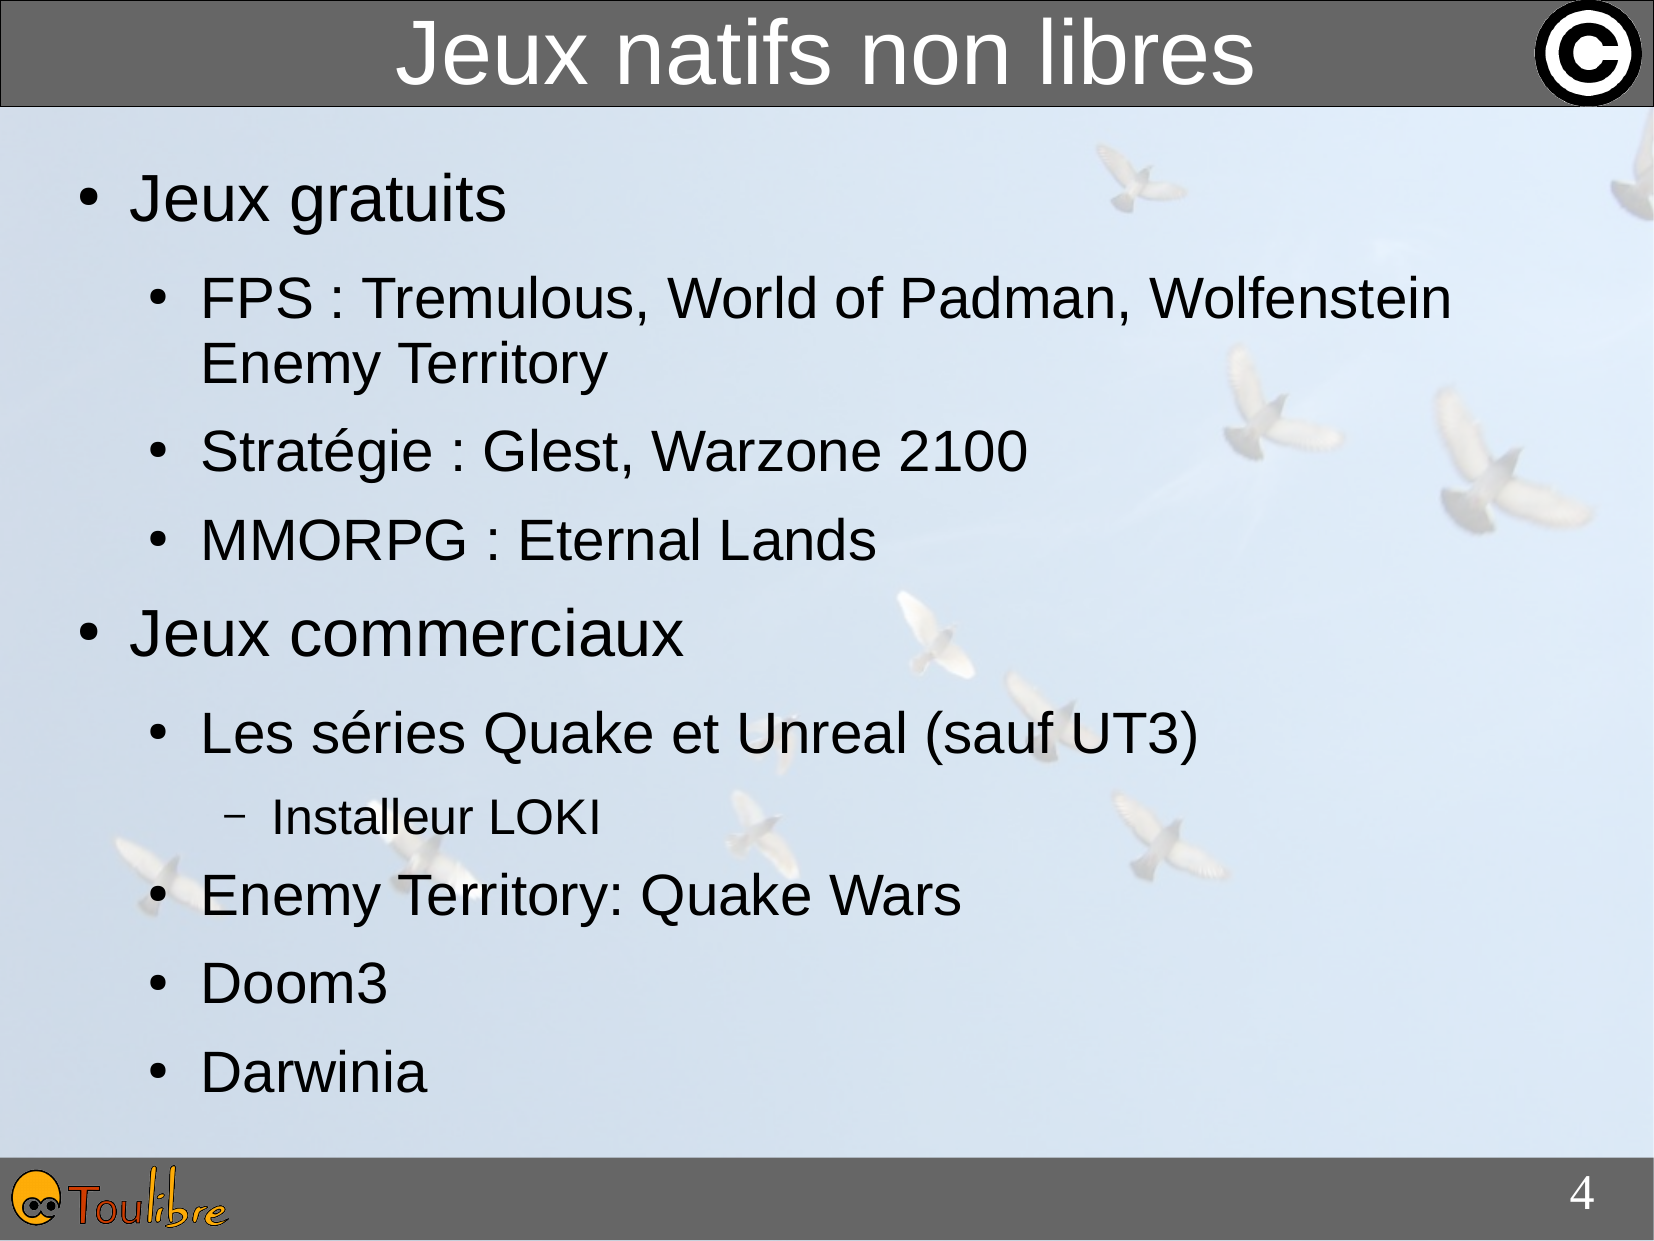

# Jeux natifs non libres
Jeux gratuits
FPS : Tremulous, World of Padman, Wolfenstein Enemy Territory
Stratégie : Glest, Warzone 2100
MMORPG : Eternal Lands
Jeux commerciaux
Les séries Quake et Unreal (sauf UT3)
Installeur LOKI
Enemy Territory: Quake Wars
Doom3
Darwinia
4